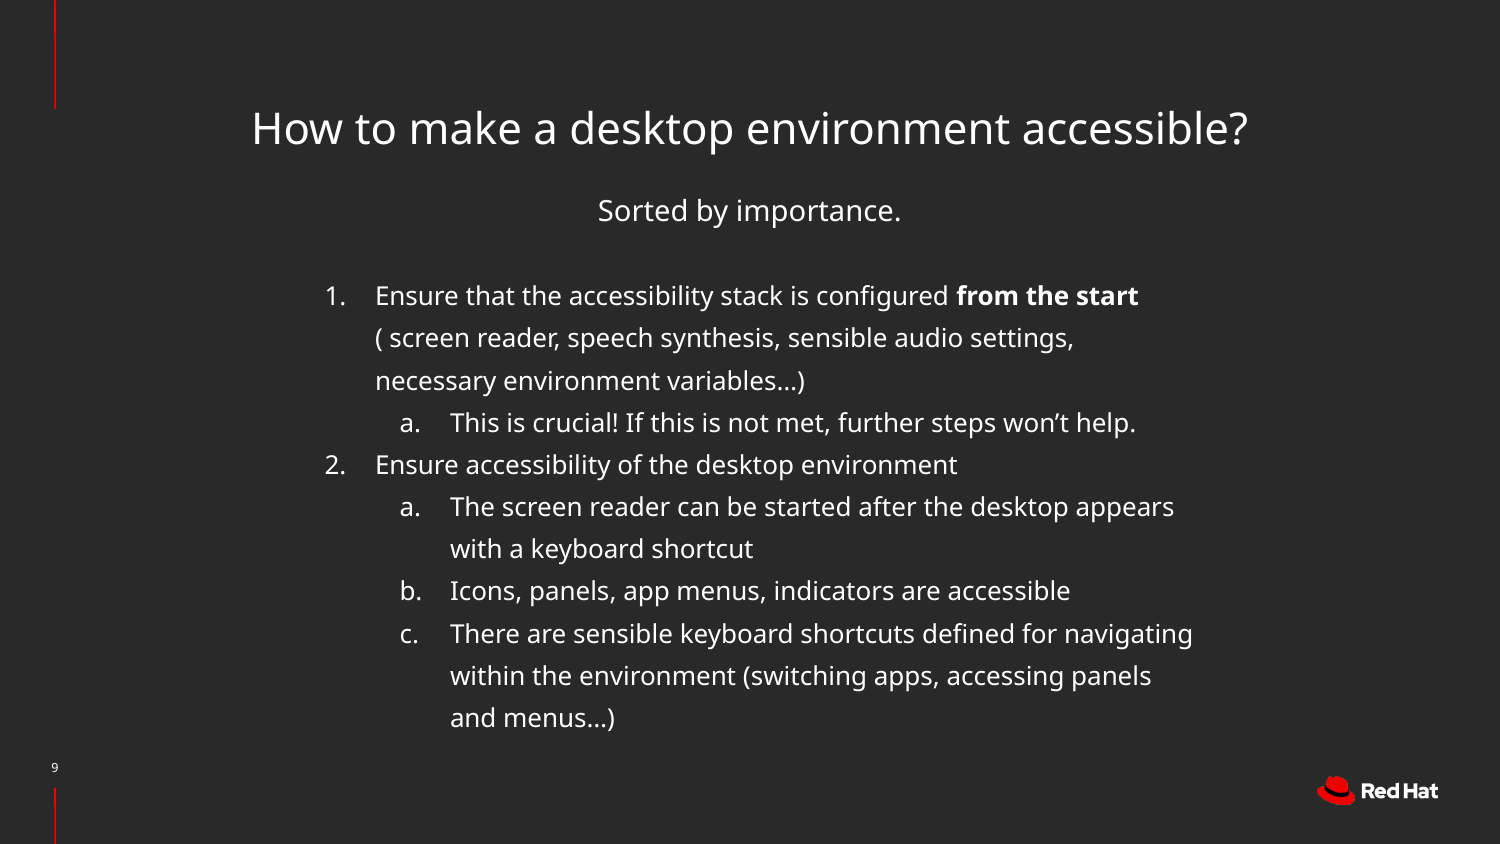

How to make a desktop environment accessible?
Sorted by importance.
# Ensure that the accessibility stack is configured from the start ( screen reader, speech synthesis, sensible audio settings, necessary environment variables…)
This is crucial! If this is not met, further steps won’t help.
Ensure accessibility of the desktop environment
The screen reader can be started after the desktop appears with a keyboard shortcut
Icons, panels, app menus, indicators are accessible
There are sensible keyboard shortcuts defined for navigating within the environment (switching apps, accessing panels and menus…)